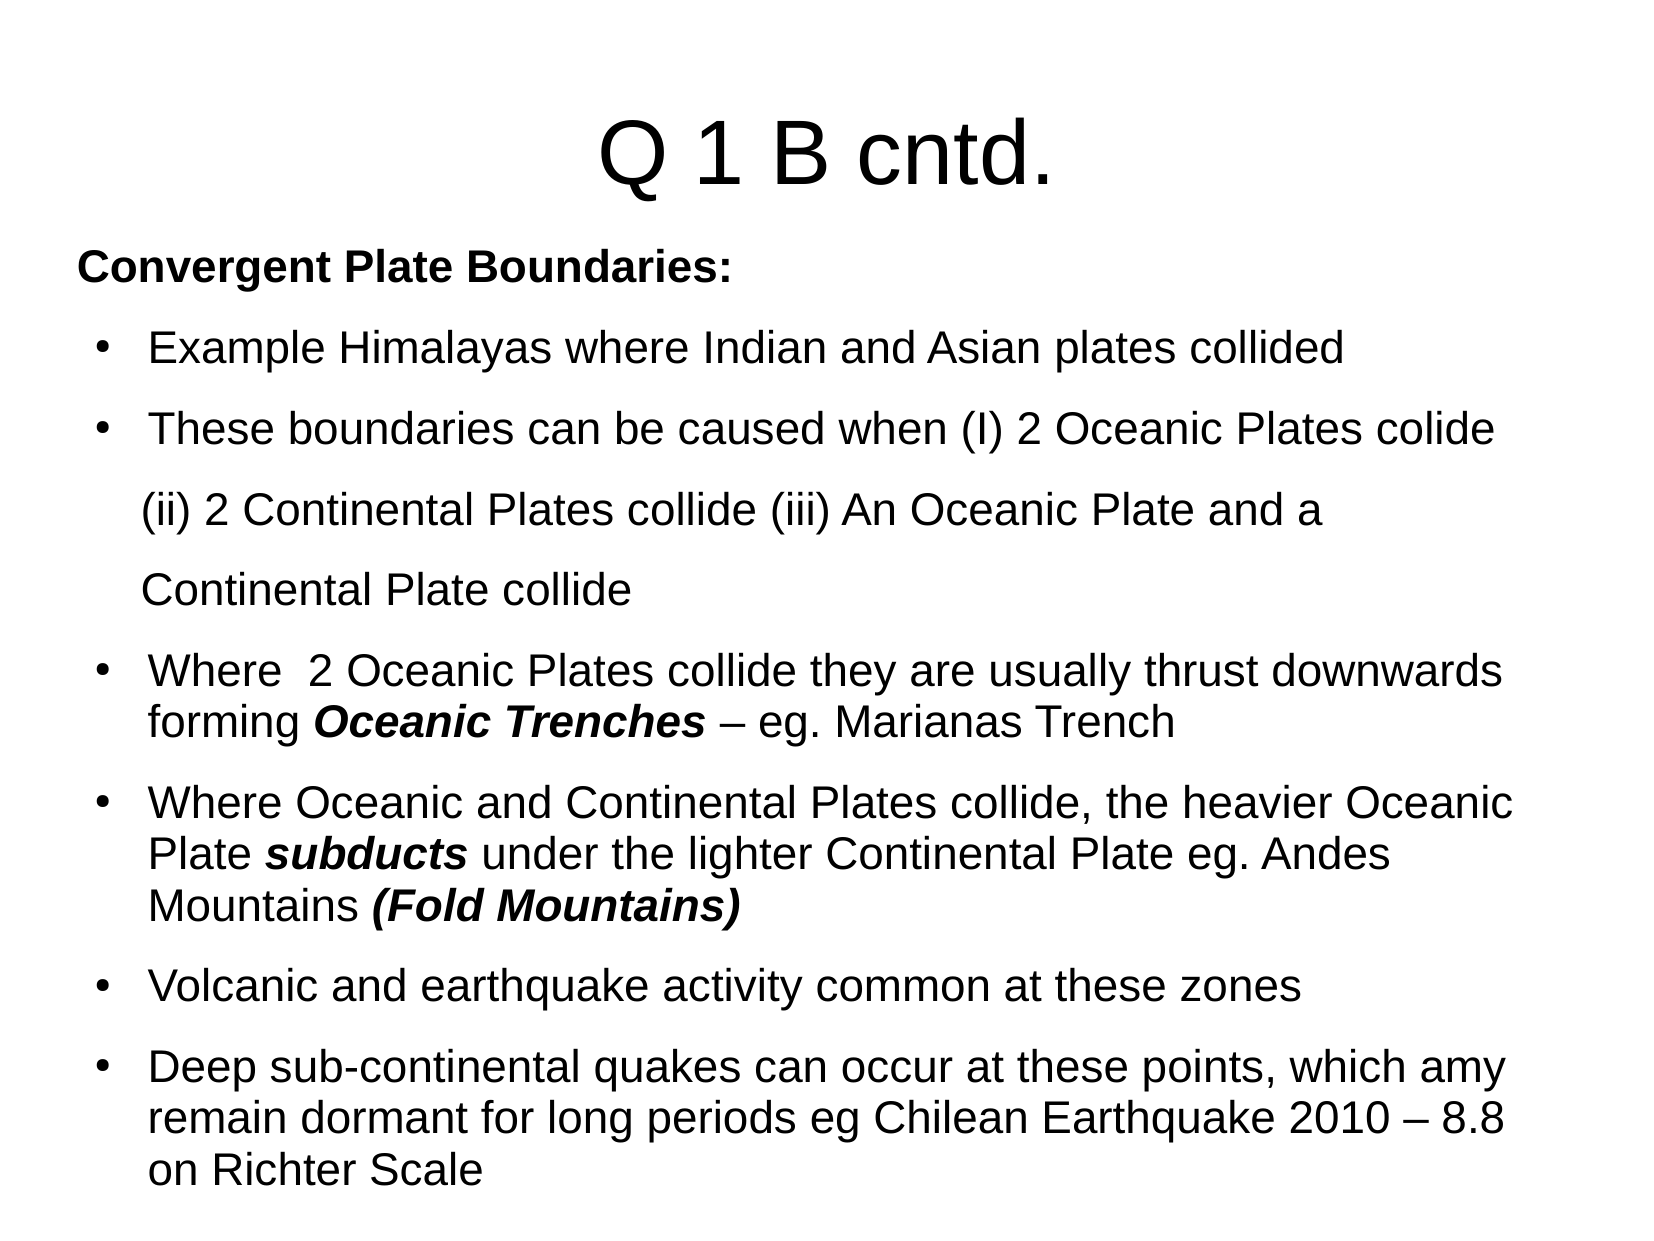

# Q 1 B cntd.
Convergent Plate Boundaries:
Example Himalayas where Indian and Asian plates collided
These boundaries can be caused when (I) 2 Oceanic Plates colide
 (ii) 2 Continental Plates collide (iii) An Oceanic Plate and a
 Continental Plate collide
Where 2 Oceanic Plates collide they are usually thrust downwards forming Oceanic Trenches – eg. Marianas Trench
Where Oceanic and Continental Plates collide, the heavier Oceanic Plate subducts under the lighter Continental Plate eg. Andes Mountains (Fold Mountains)
Volcanic and earthquake activity common at these zones
Deep sub-continental quakes can occur at these points, which amy remain dormant for long periods eg Chilean Earthquake 2010 – 8.8 on Richter Scale